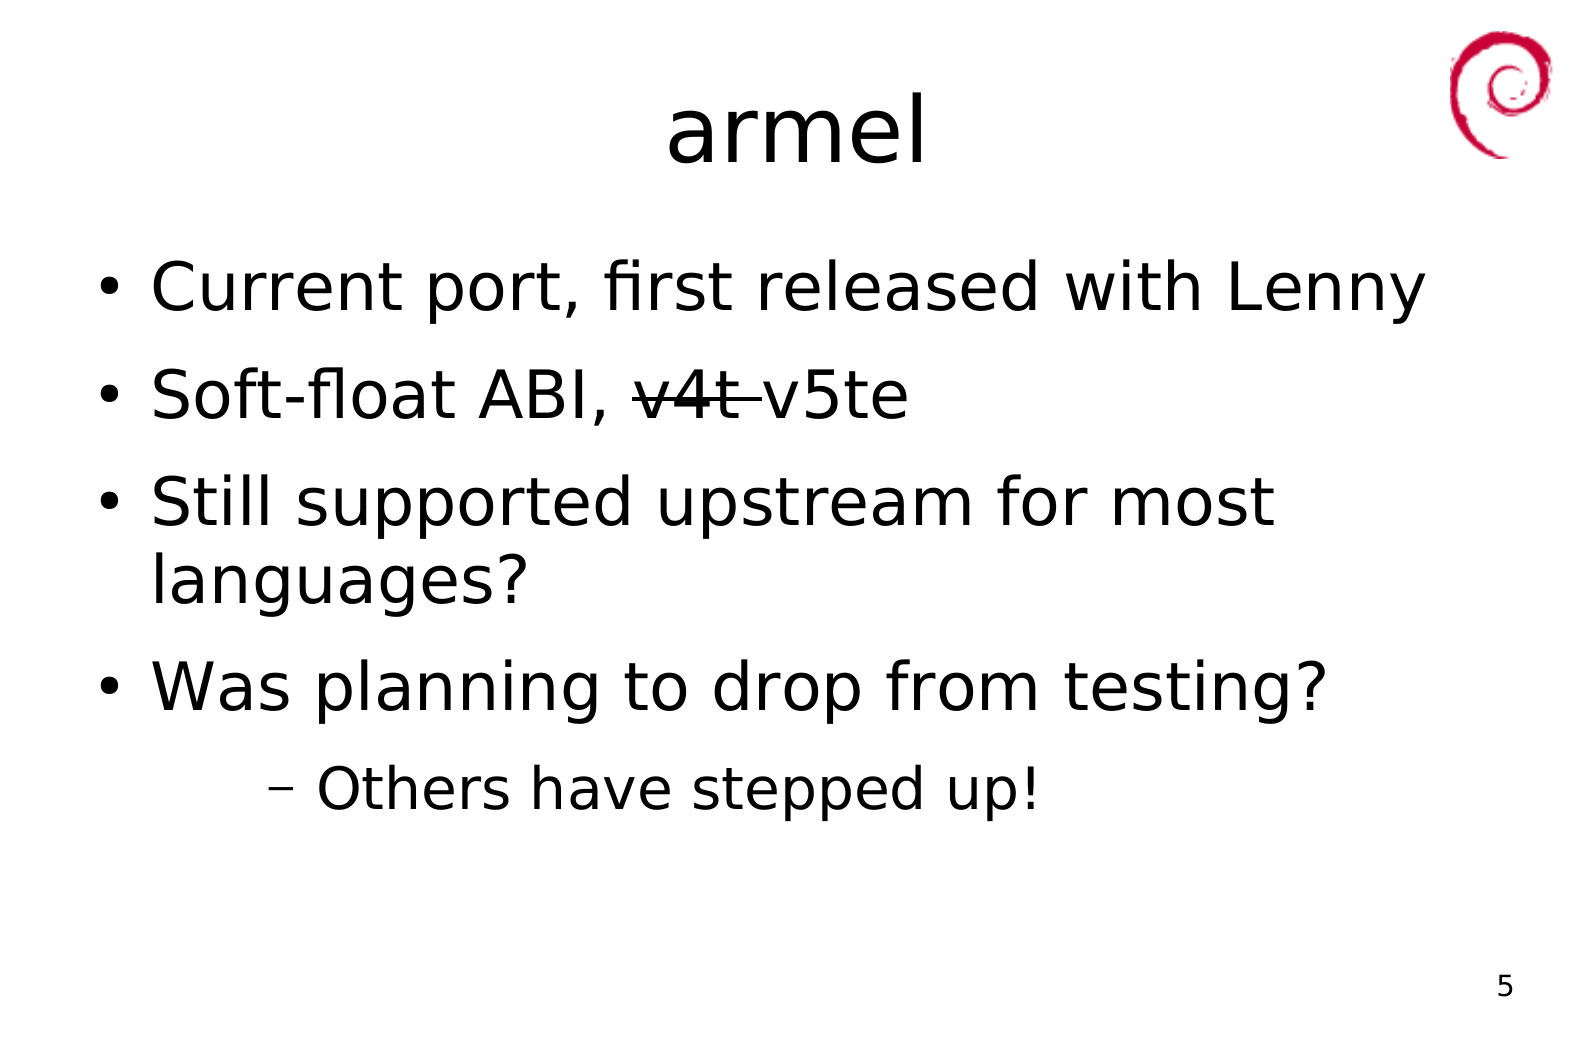

# armel
Current port, first released with Lenny
Soft-float ABI, v4t v5te
Still supported upstream for most languages?
Was planning to drop from testing?
Others have stepped up!
5